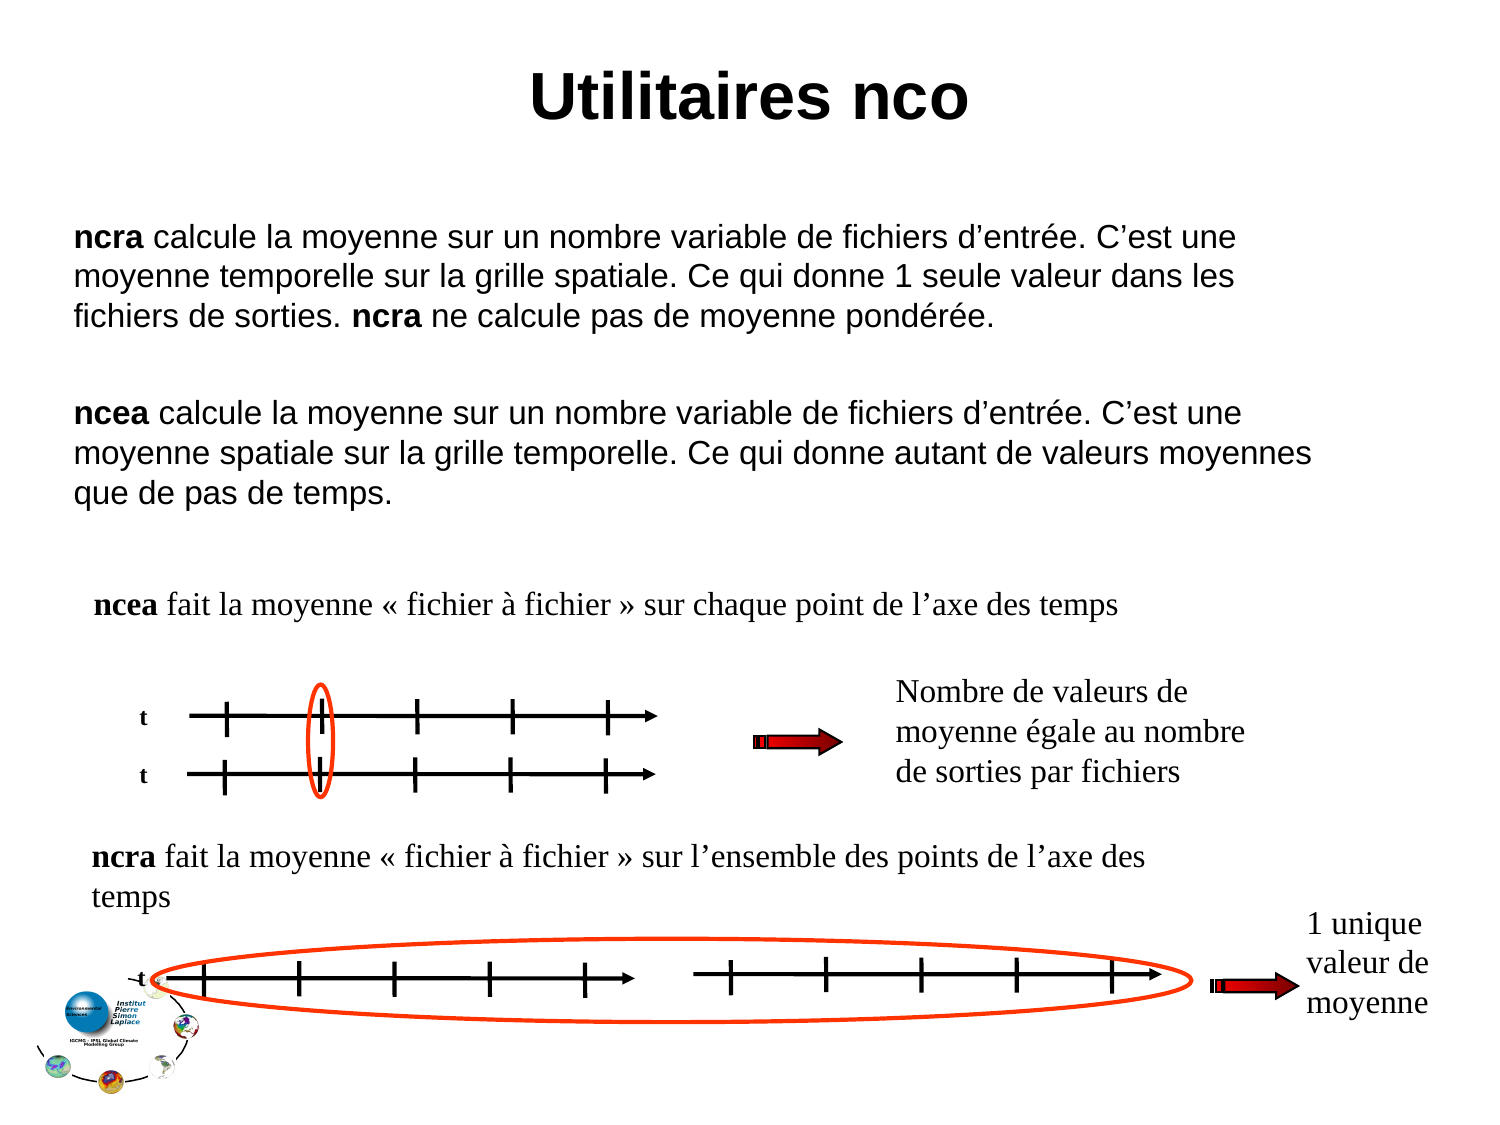

Utilitaires nco
ncra calcule la moyenne sur un nombre variable de fichiers d’entrée. C’est une moyenne temporelle sur la grille spatiale. Ce qui donne 1 seule valeur dans les fichiers de sorties. ncra ne calcule pas de moyenne pondérée.
ncea calcule la moyenne sur un nombre variable de fichiers d’entrée. C’est une moyenne spatiale sur la grille temporelle. Ce qui donne autant de valeurs moyennes que de pas de temps.
ncea fait la moyenne « fichier à fichier » sur chaque point de l’axe des temps
Nombre de valeurs de moyenne égale au nombre de sorties par fichiers
t
t
ncra fait la moyenne « fichier à fichier » sur l’ensemble des points de l’axe des temps
1 unique valeur de moyenne
t